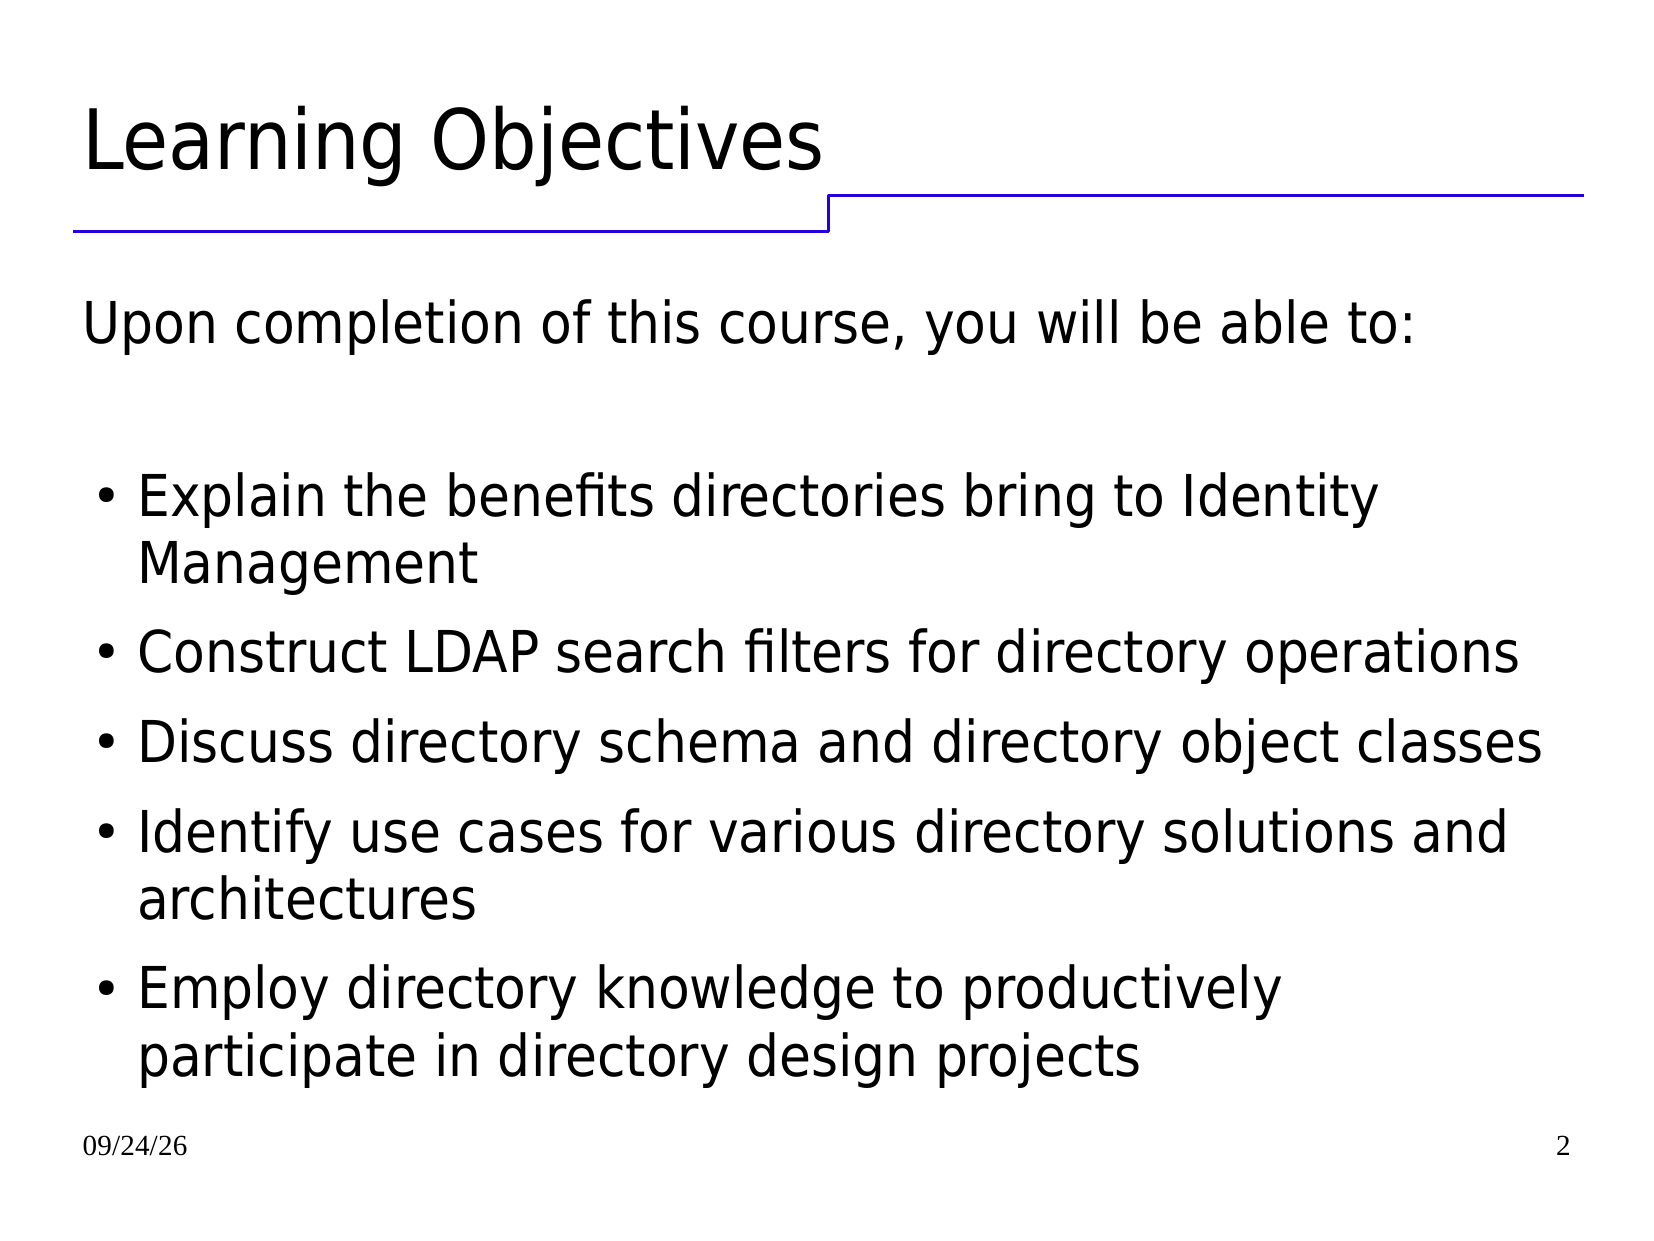

# Learning Objectives
Upon completion of this course, you will be able to:
Explain the benefits directories bring to Identity Management
Construct LDAP search filters for directory operations
Discuss directory schema and directory object classes
Identify use cases for various directory solutions and architectures
Employ directory knowledge to productively participate in directory design projects
2